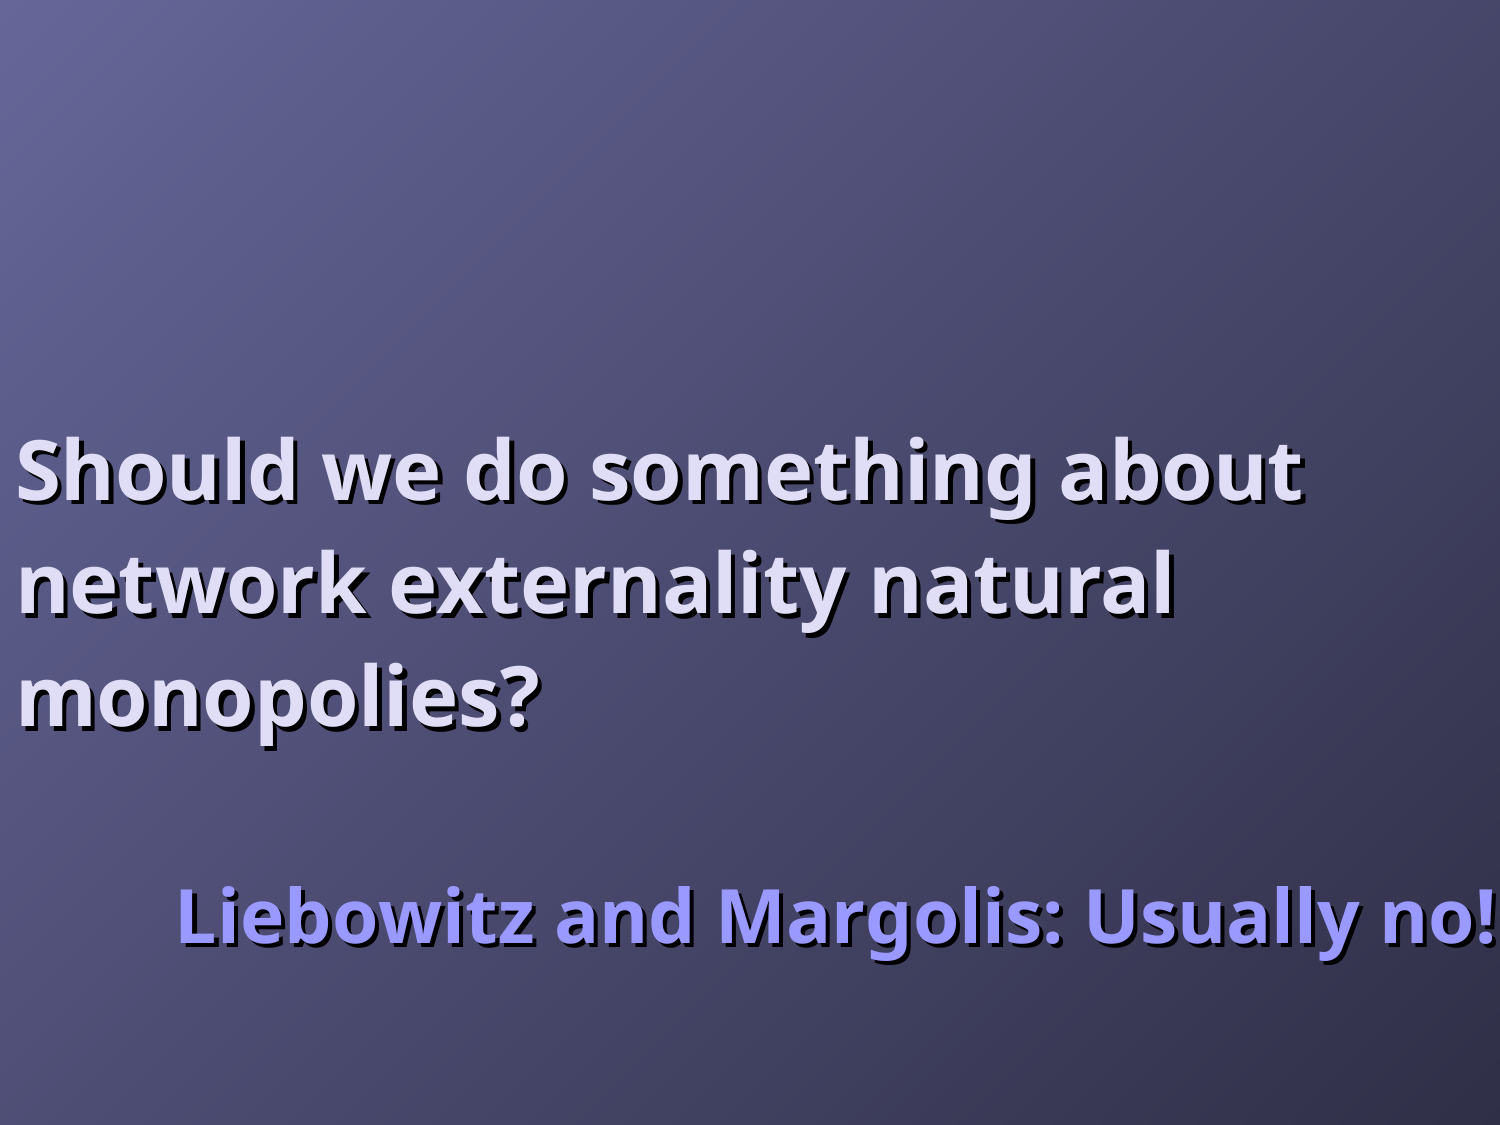

# Should we do something about network externality natural monopolies?
Liebowitz and Margolis: Usually no!